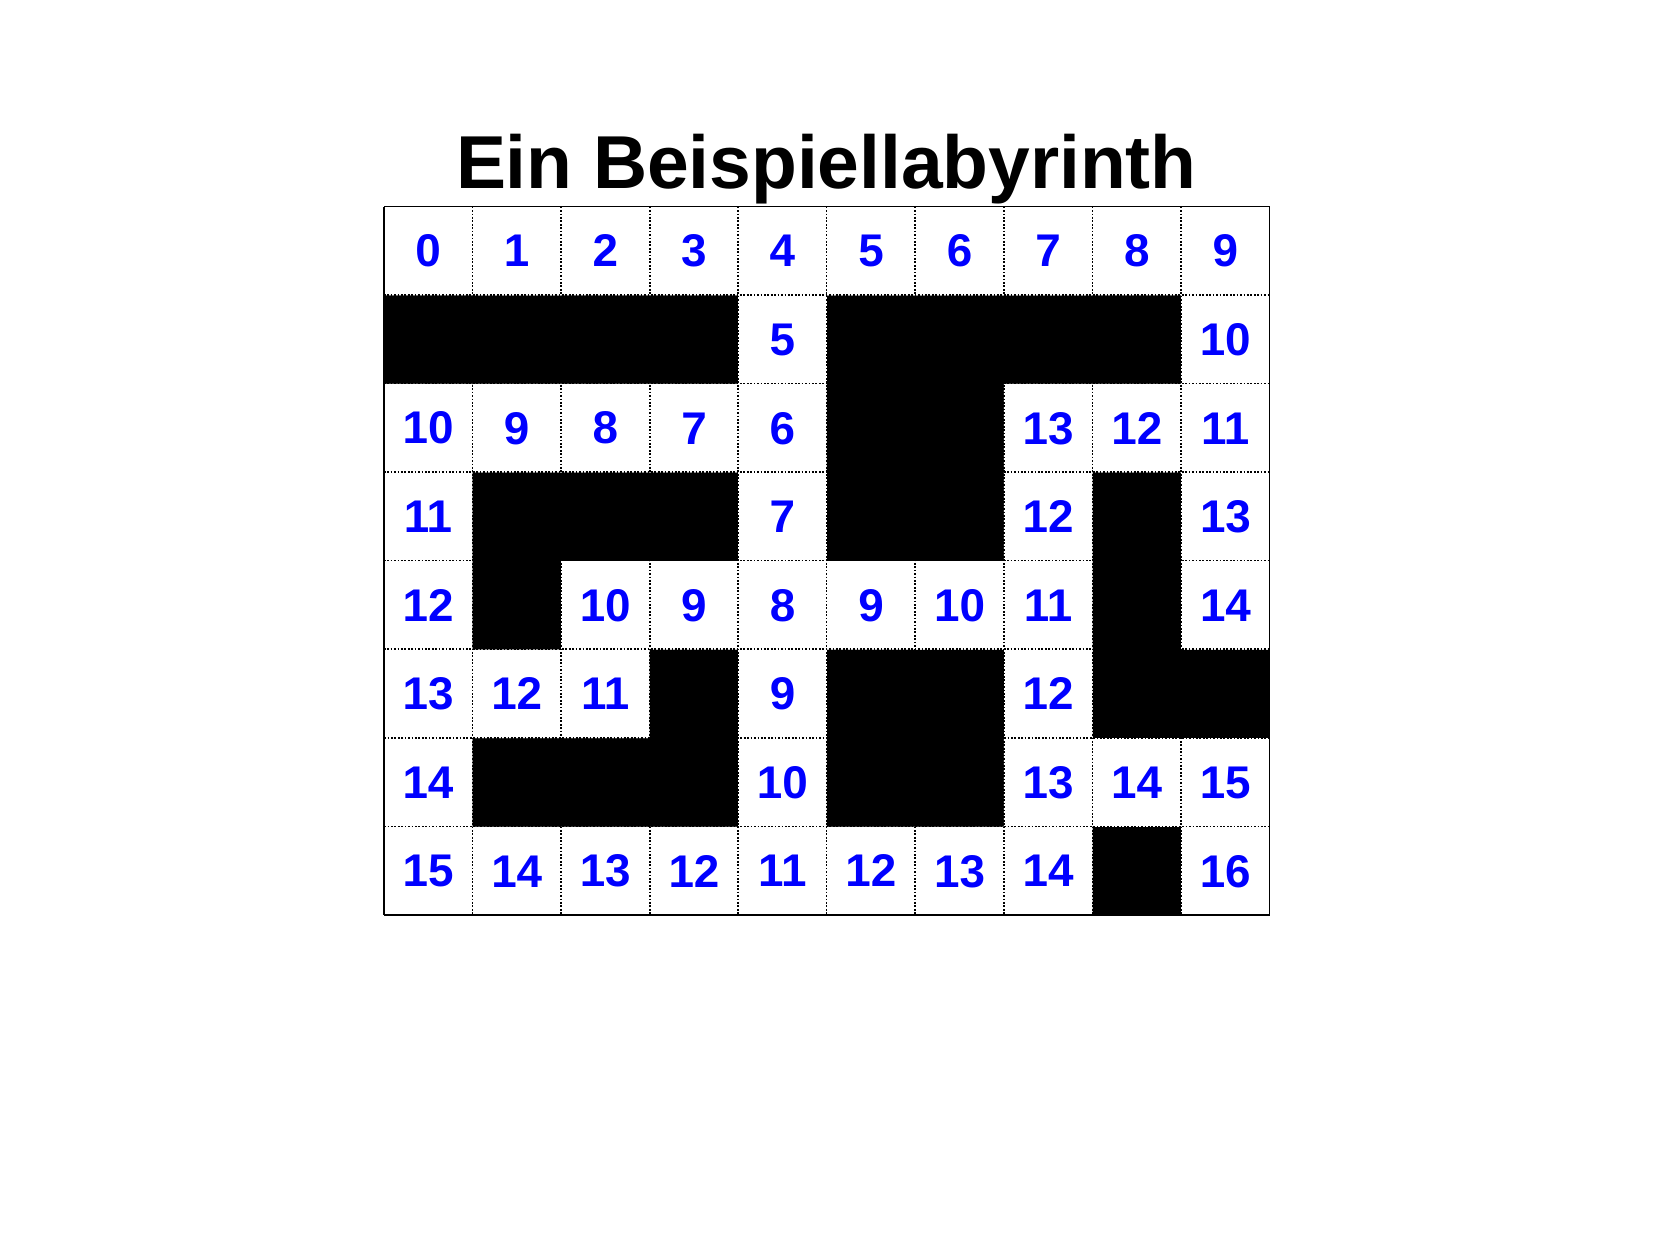

# Ein Beispiellabyrinth
@
2
3
∞
0
∞
1
∞
∞
∞
4
5
∞
∞
6
7
∞
8
∞
9
5
∞
∞
10
∞
10
∞
8
∞
9
∞
∞
7
∞
6
13
∞
12
11
∞
∞
∞
11
∞
7
12
∞
13
∞
9
∞
∞
11
∞
12
10
∞
8
9
∞
10
∞
∞
14
13
∞
11
∞
∞
12
∞
12
9
∞
14
10
∞
14
∞
∞
∞
13
∞
15
15
∞
∞
13
∞
11
∞
12
∞
14
∞
14
12
∞
13
∞
∞
16